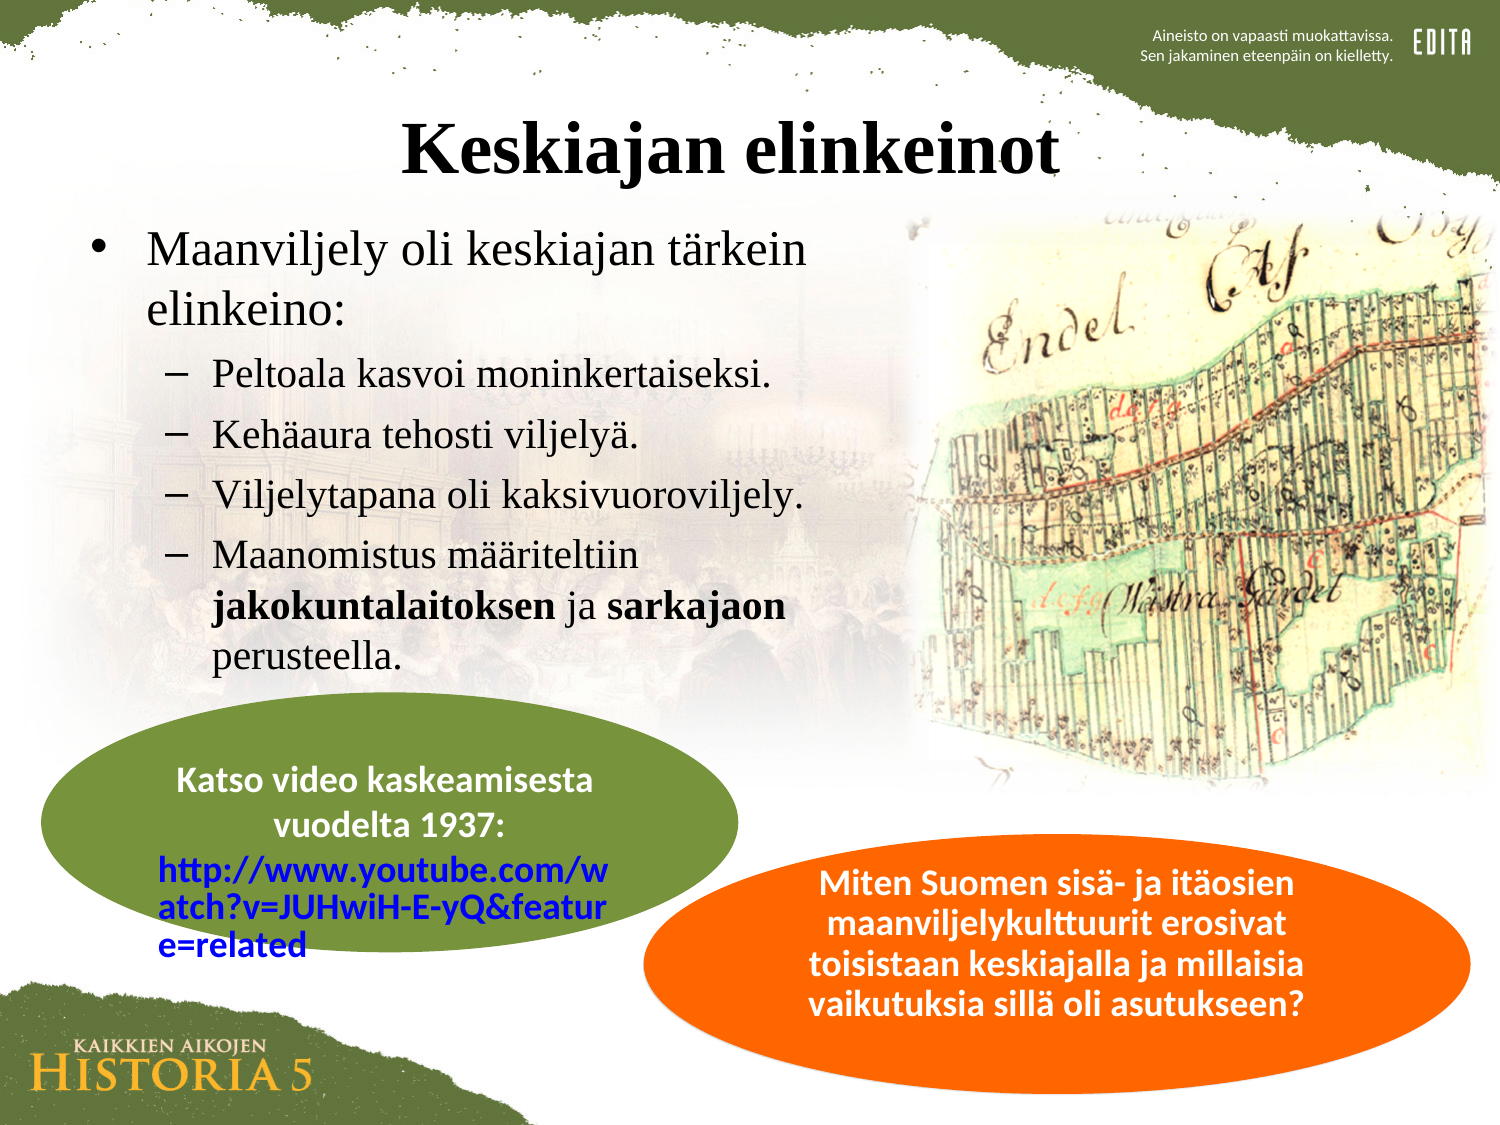

# Keskiajan elinkeinot
Maanviljely oli keskiajan tärkein elinkeino:
Peltoala kasvoi moninkertaiseksi.
Kehäaura tehosti viljelyä.
Viljelytapana oli kaksivuoroviljely.
Maanomistus määriteltiin jakokuntalaitoksen ja sarkajaon perusteella.
Katso video kaskeamisesta
vuodelta 1937:
http://www.youtube.com/watch?v=JUHwiH-E-yQ&feature=related
Miten Suomen sisä- ja itäosien maanviljelykulttuurit erosivat toisistaan keskiajalla ja millaisia vaikutuksia sillä oli asutukseen?